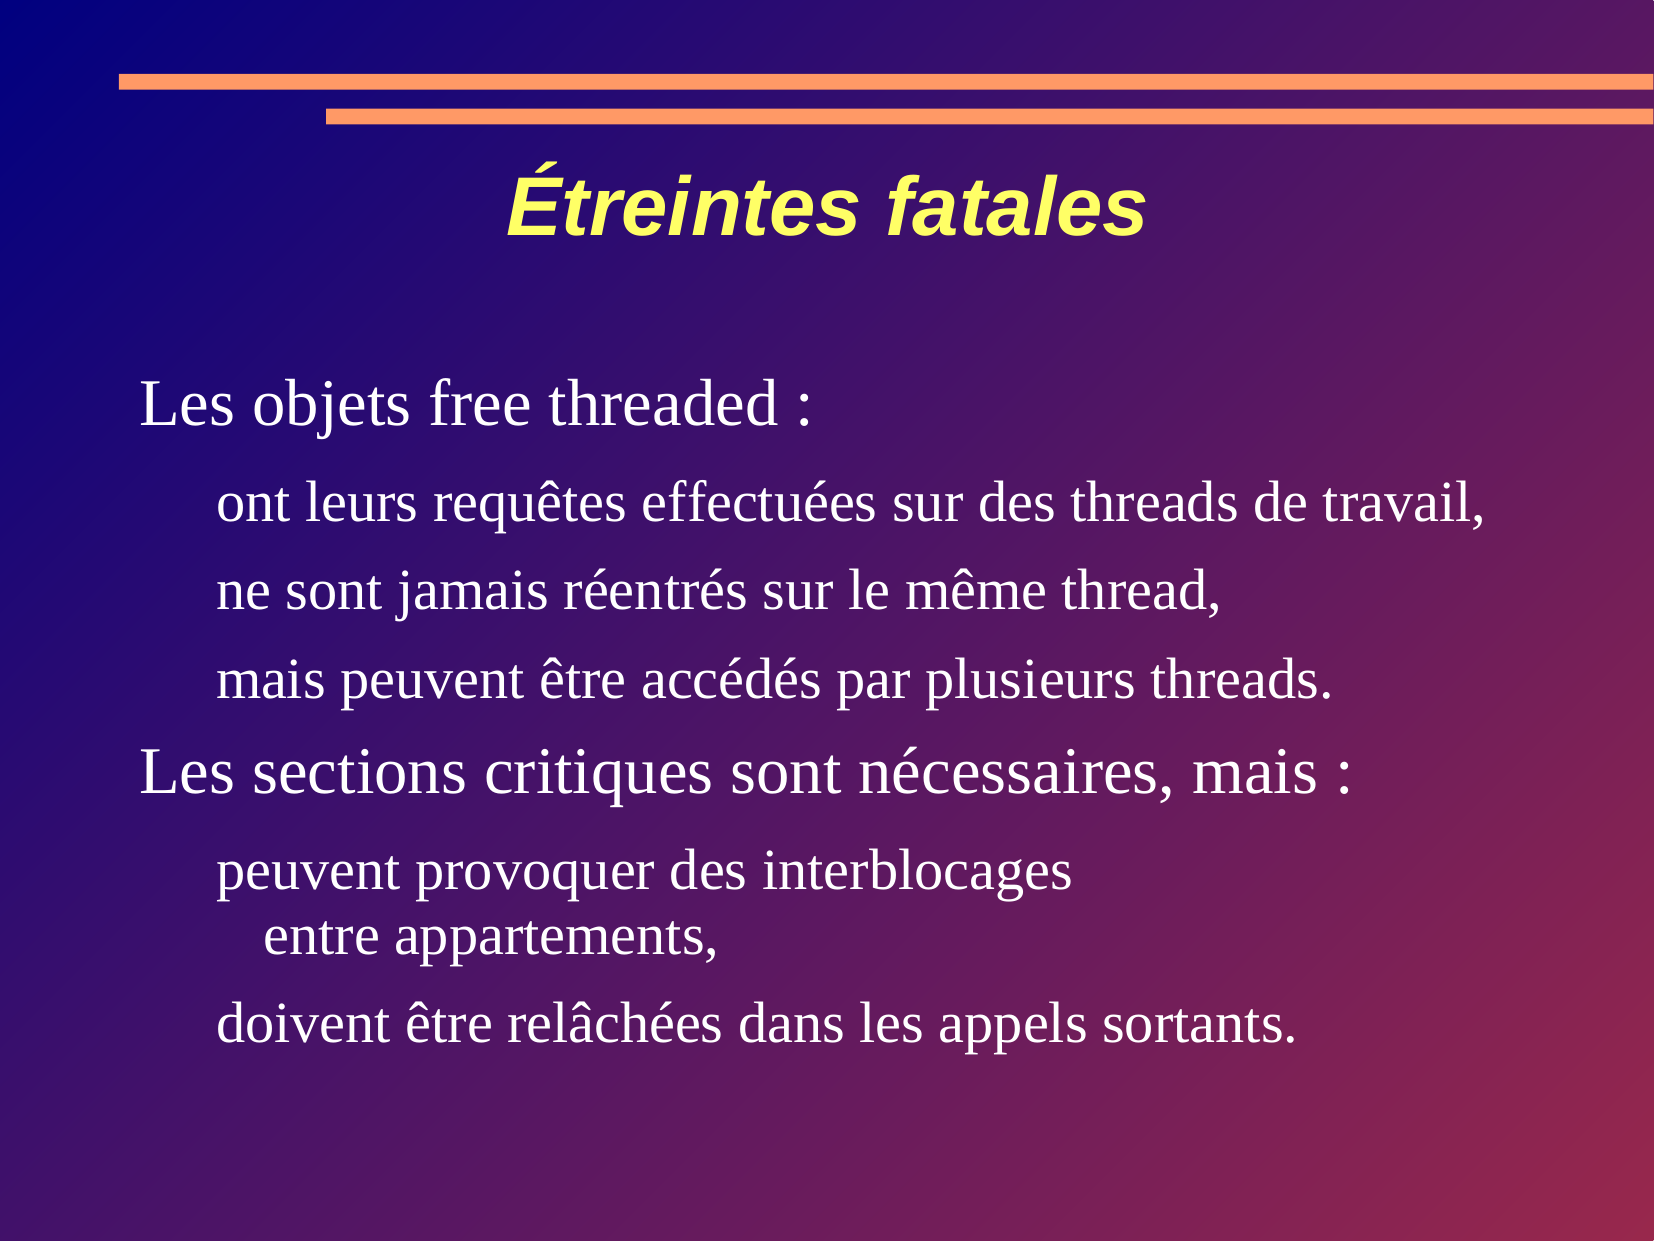

# Étreintes fatales
Les objets free threaded :
ont leurs requêtes effectuées sur des threads de travail,
ne sont jamais réentrés sur le même thread,
mais peuvent être accédés par plusieurs threads.
Les sections critiques sont nécessaires, mais :
peuvent provoquer des interblocages
entre appartements,
doivent être relâchées dans les appels sortants.